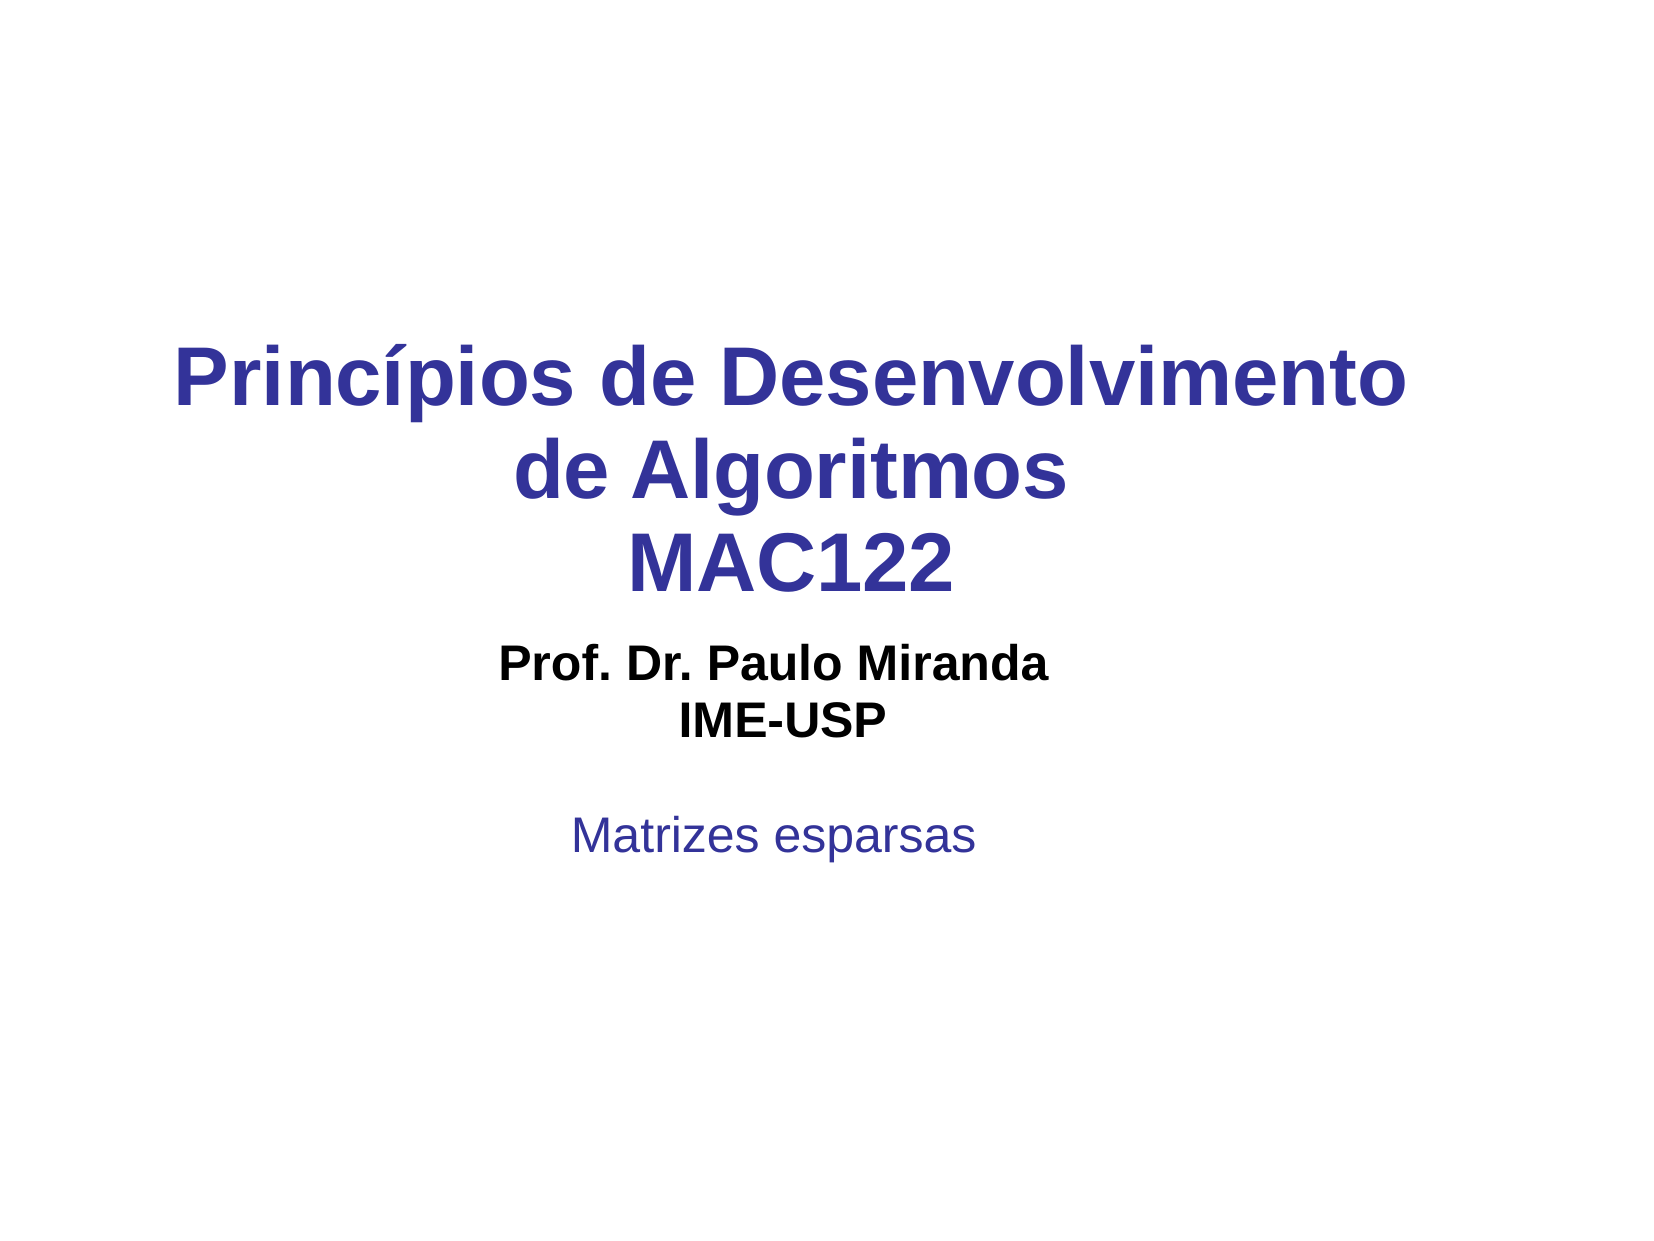

# Princípios de Desenvolvimento de Algoritmos MAC122
Prof. Dr. Paulo Miranda
IME-USP
Matrizes esparsas